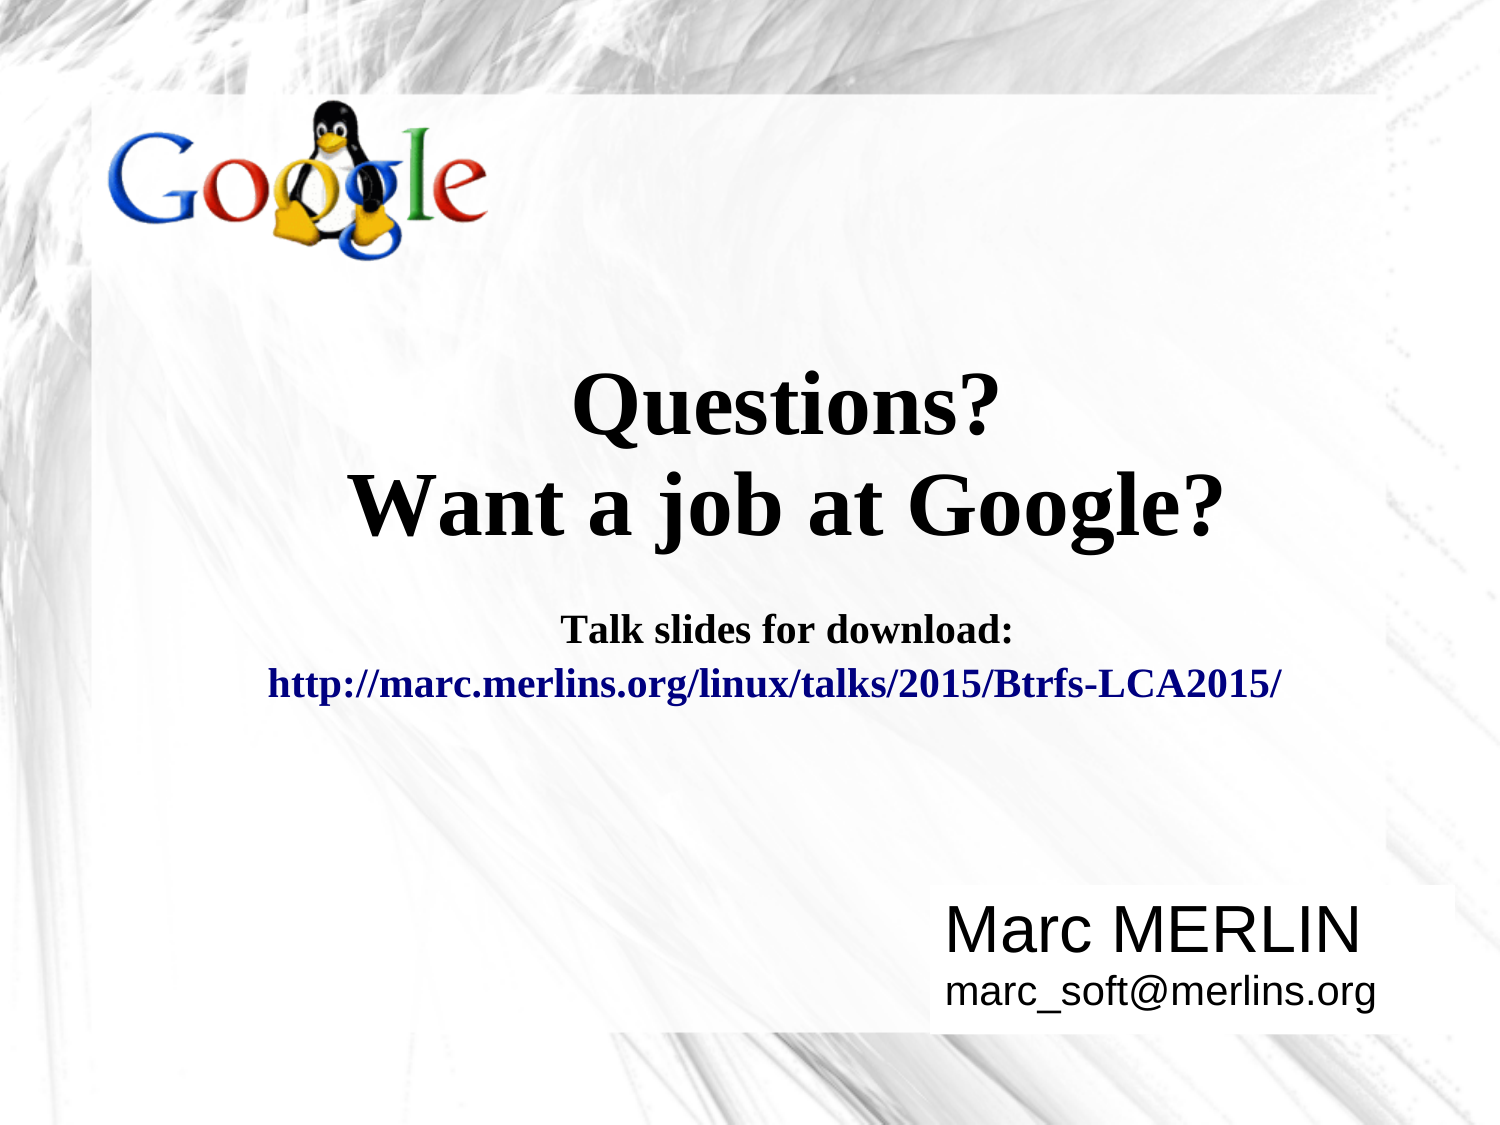

# Questions? Want a job at Google? Talk slides for download: http://marc.merlins.org/linux/talks/2015/Btrfs-LCA2015/
Marc MERLIN
marc_soft@merlins.org